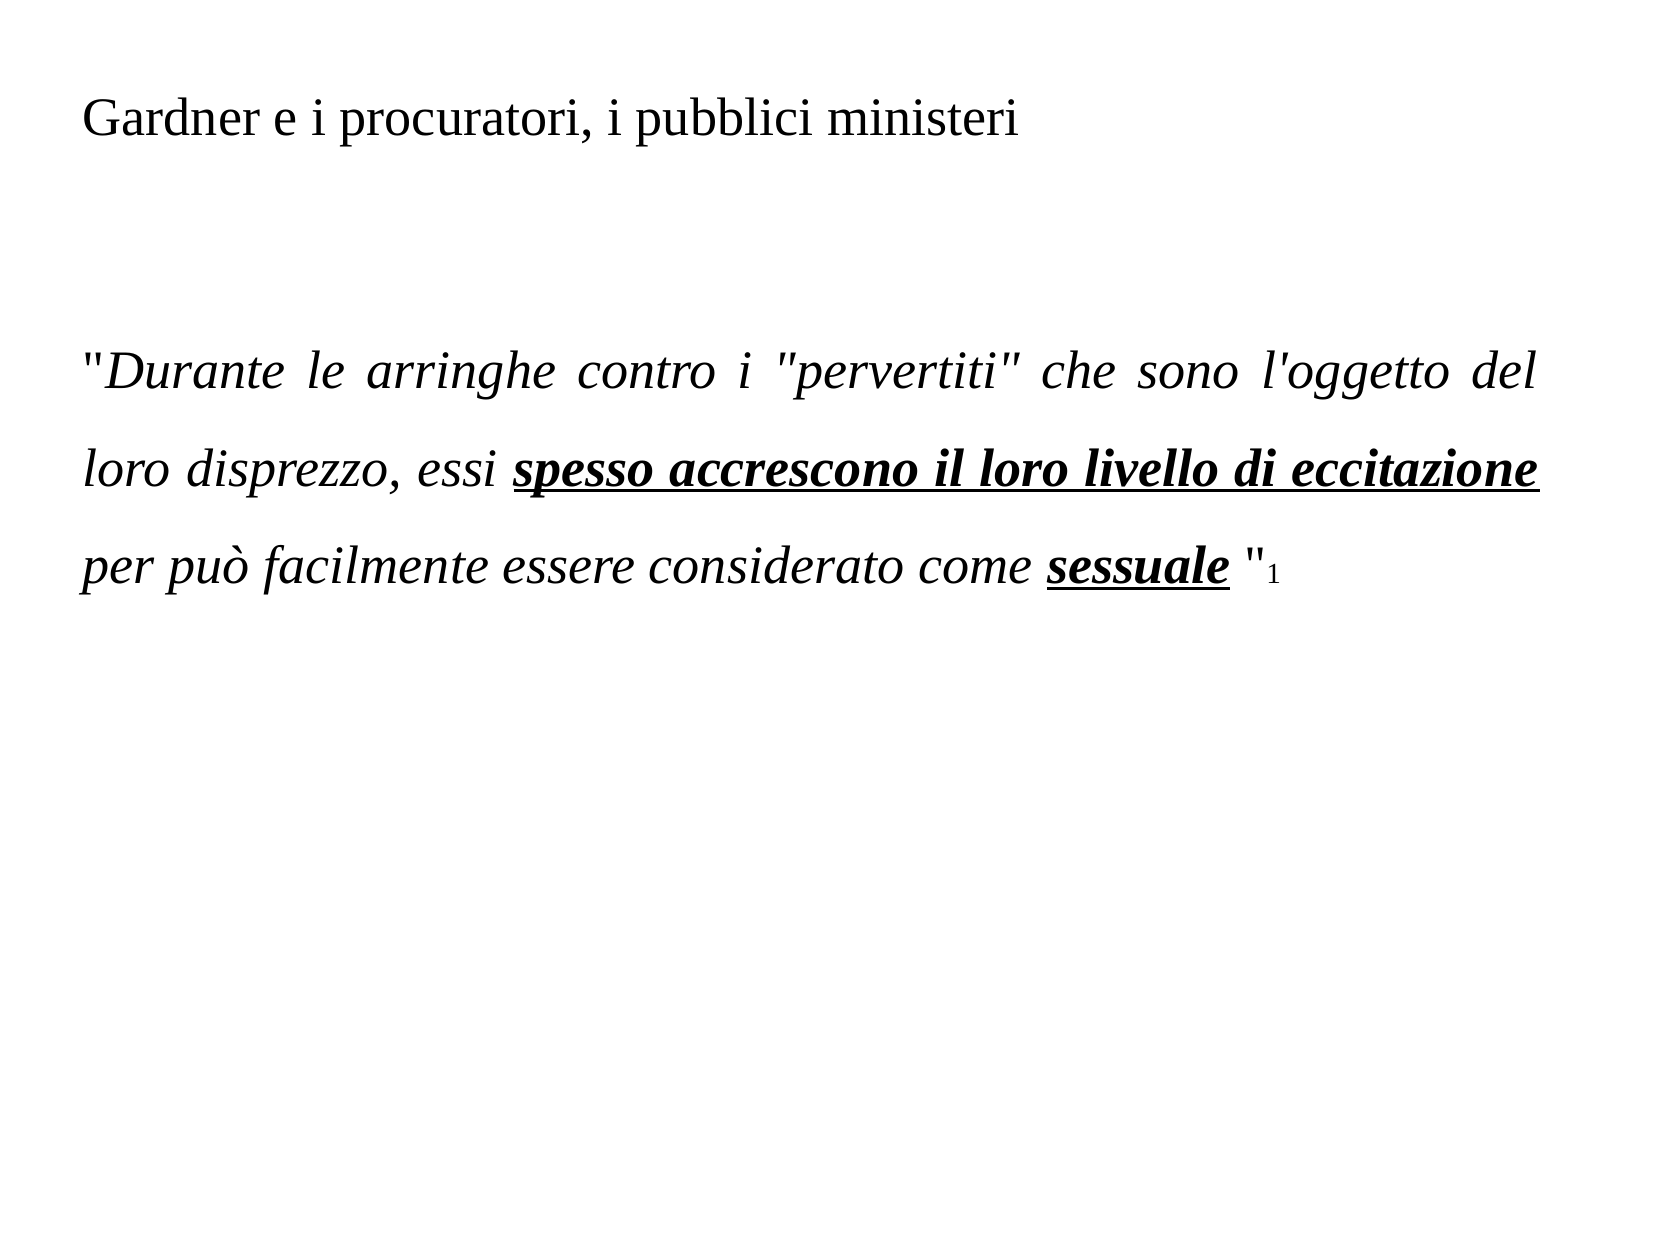

# Gardner e i procuratori, i pubblici ministeri
"Durante le arringhe contro i "pervertiti" che sono l'oggetto del loro disprezzo, essi spesso accrescono il loro livello di eccitazione per può facilmente essere considerato come sessuale "1
1 R. Gardner Sex Abuse Isteria ed Creative Therapeutics, op.cit. pag. 54